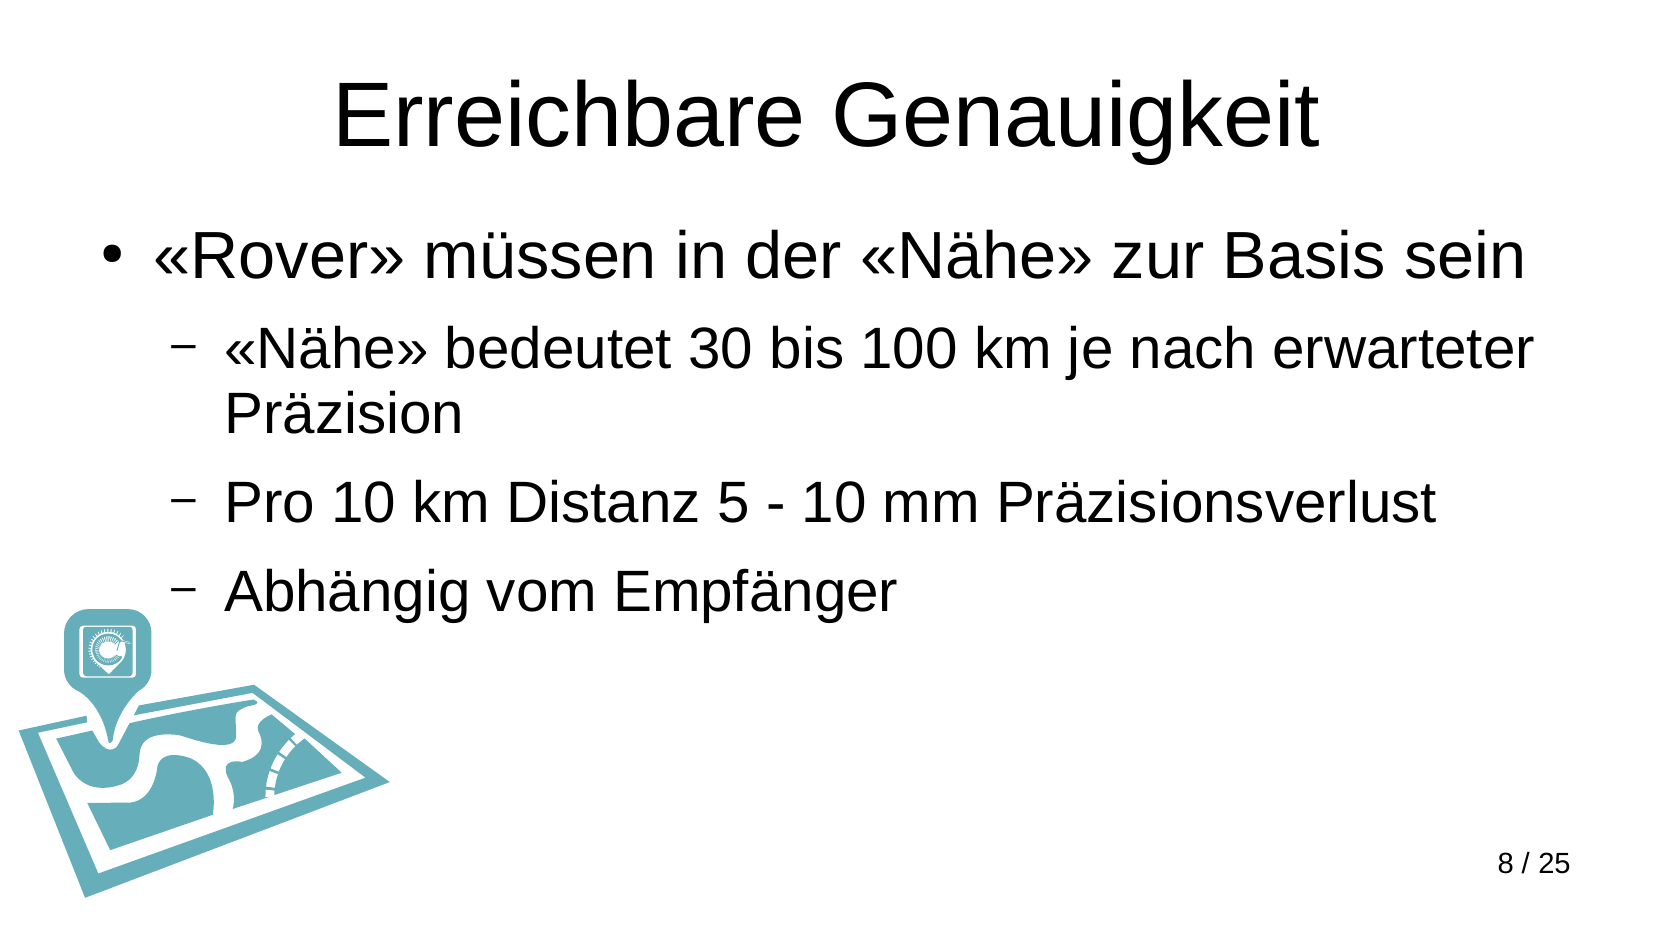

# Erreichbare Genauigkeit
«Rover» müssen in der «Nähe» zur Basis sein
«Nähe» bedeutet 30 bis 100 km je nach erwarteter Präzision
Pro 10 km Distanz 5 - 10 mm Präzisionsverlust
Abhängig vom Empfänger
8